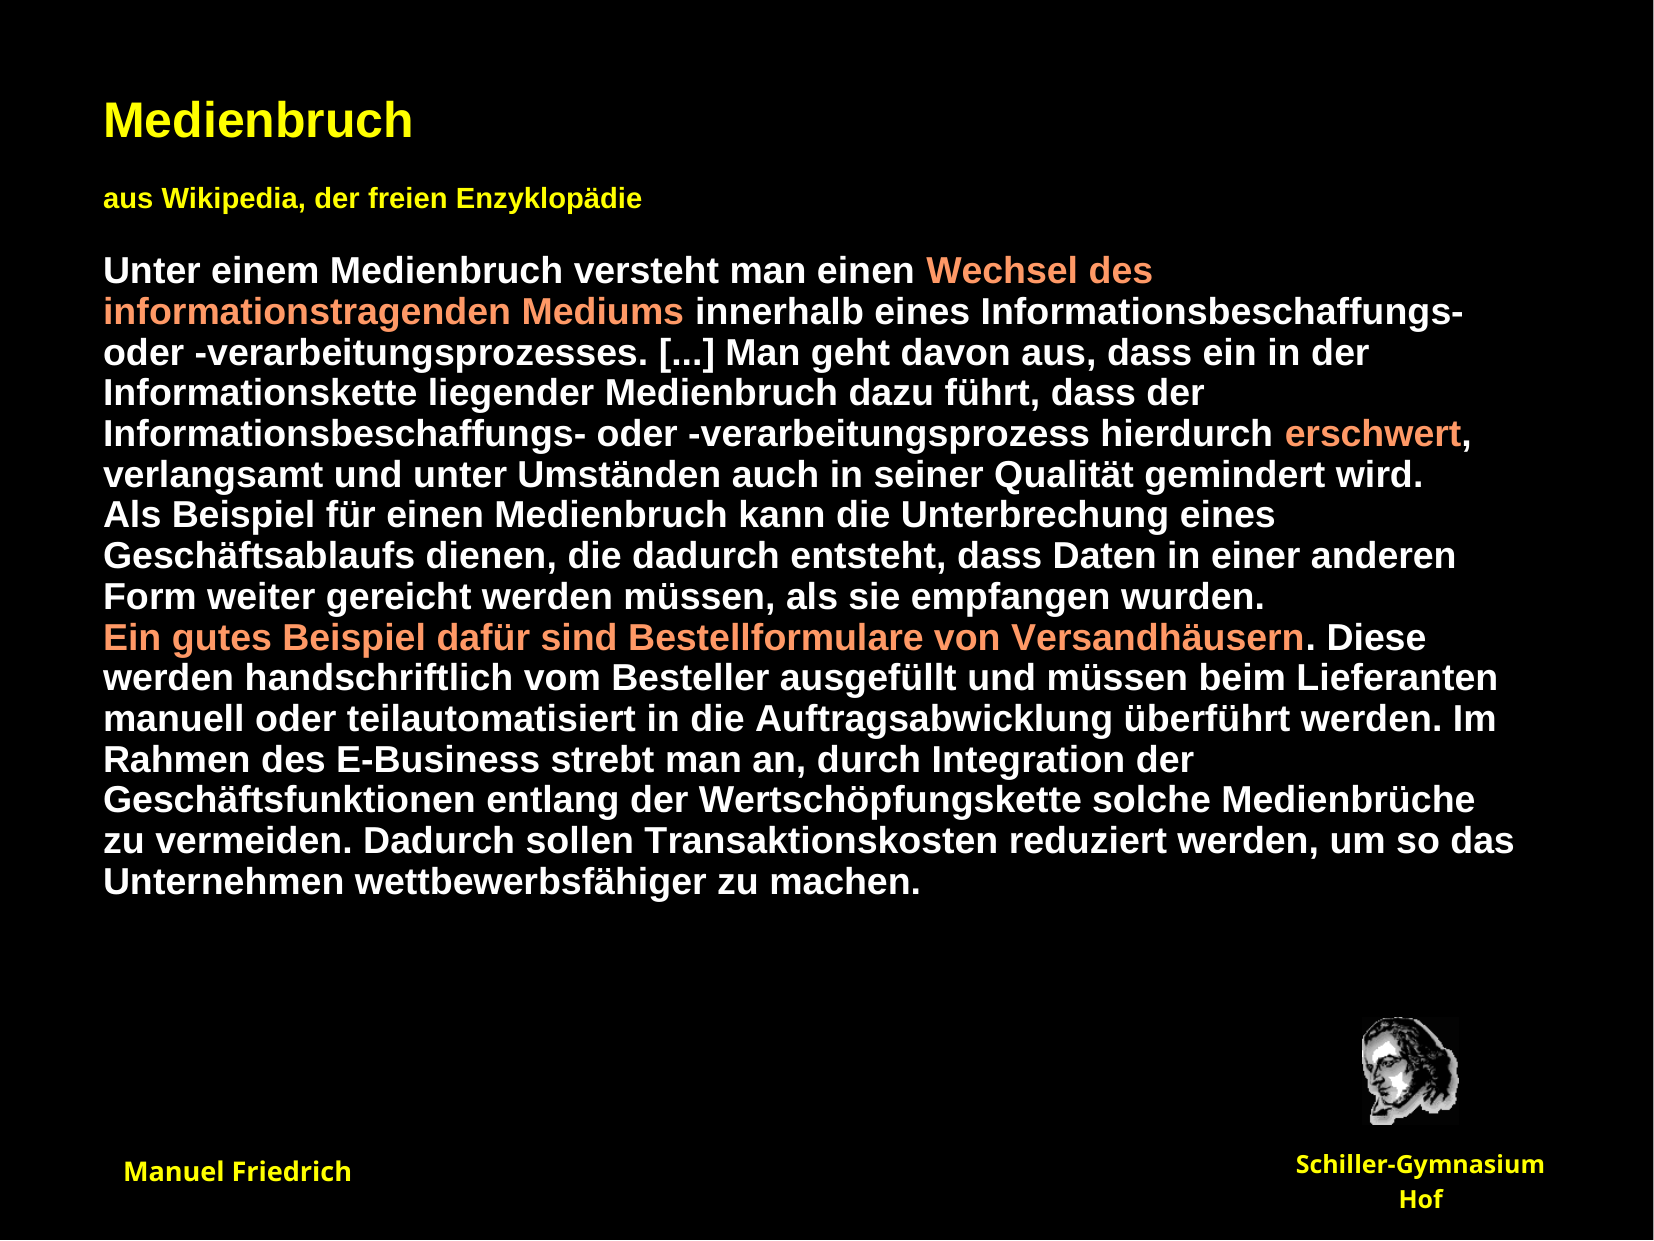

Medienbruch
aus Wikipedia, der freien Enzyklopädie
Unter einem Medienbruch versteht man einen Wechsel des informationstragenden Mediums innerhalb eines Informationsbeschaffungs- oder -verarbeitungsprozesses. [...] Man geht davon aus, dass ein in der Informationskette liegender Medienbruch dazu führt, dass der Informationsbeschaffungs- oder -verarbeitungsprozess hierdurch erschwert, verlangsamt und unter Umständen auch in seiner Qualität gemindert wird.
Als Beispiel für einen Medienbruch kann die Unterbrechung eines Geschäftsablaufs dienen, die dadurch entsteht, dass Daten in einer anderen Form weiter gereicht werden müssen, als sie empfangen wurden.
Ein gutes Beispiel dafür sind Bestellformulare von Versandhäusern. Diese werden handschriftlich vom Besteller ausgefüllt und müssen beim Lieferanten manuell oder teilautomatisiert in die Auftragsabwicklung überführt werden. Im Rahmen des E-Business strebt man an, durch Integration der Geschäftsfunktionen entlang der Wertschöpfungskette solche Medienbrüche zu vermeiden. Dadurch sollen Transaktionskosten reduziert werden, um so das Unternehmen wettbewerbsfähiger zu machen.
Schiller-Gymnasium
Hof
Manuel Friedrich